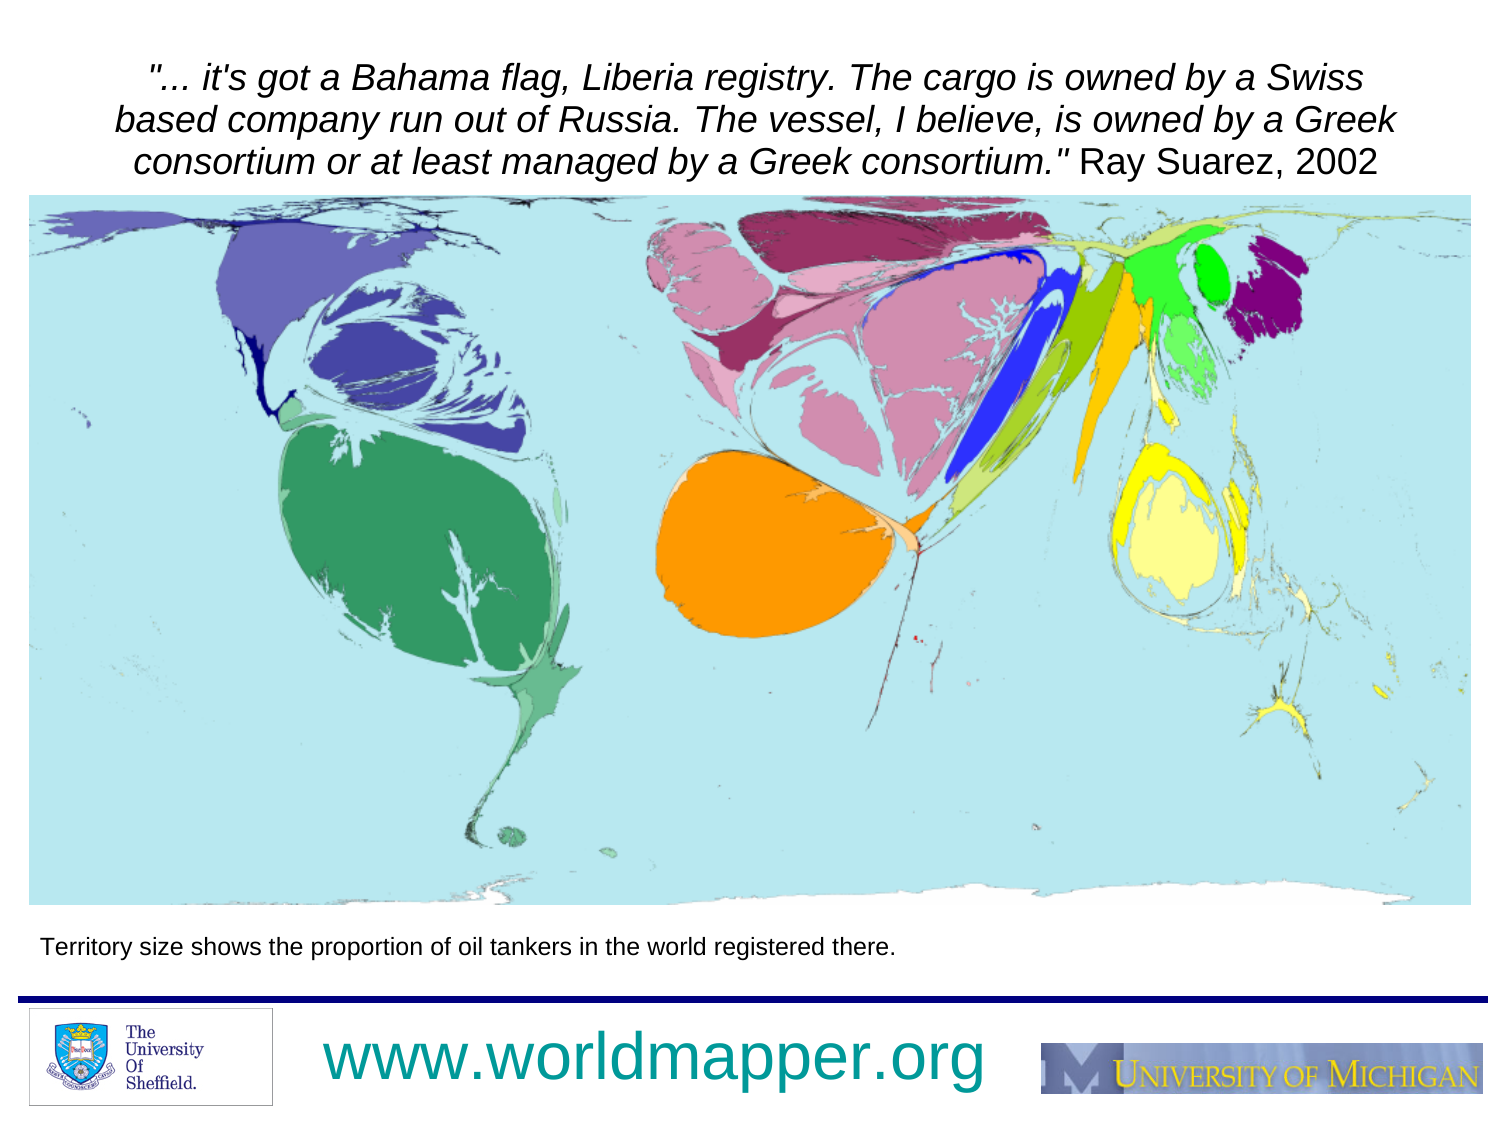

# "... it's got a Bahama flag, Liberia registry. The cargo is owned by a Swiss based company run out of Russia. The vessel, I believe, is owned by a Greek consortium or at least managed by a Greek consortium." Ray Suarez, 2002
Territory size shows the proportion of oil tankers in the world registered there.